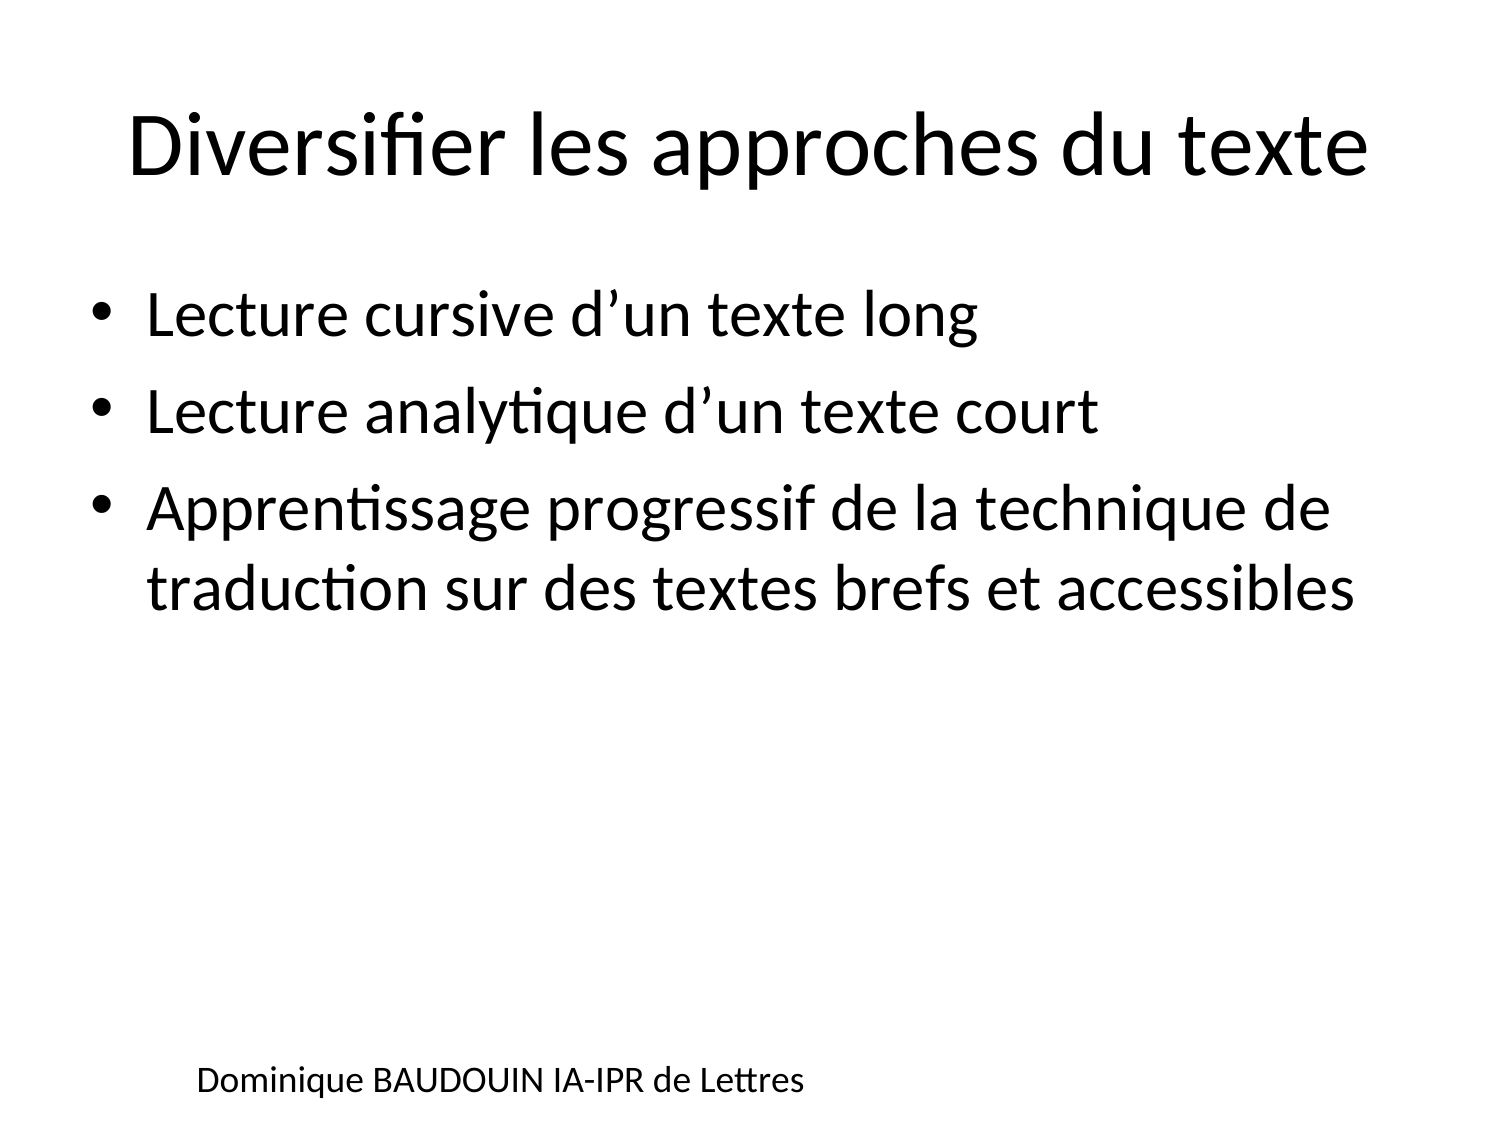

# Diversifier les approches du texte
Lecture cursive d’un texte long
Lecture analytique d’un texte court
Apprentissage progressif de la technique de traduction sur des textes brefs et accessibles
Dominique BAUDOUIN IA-IPR de Lettres